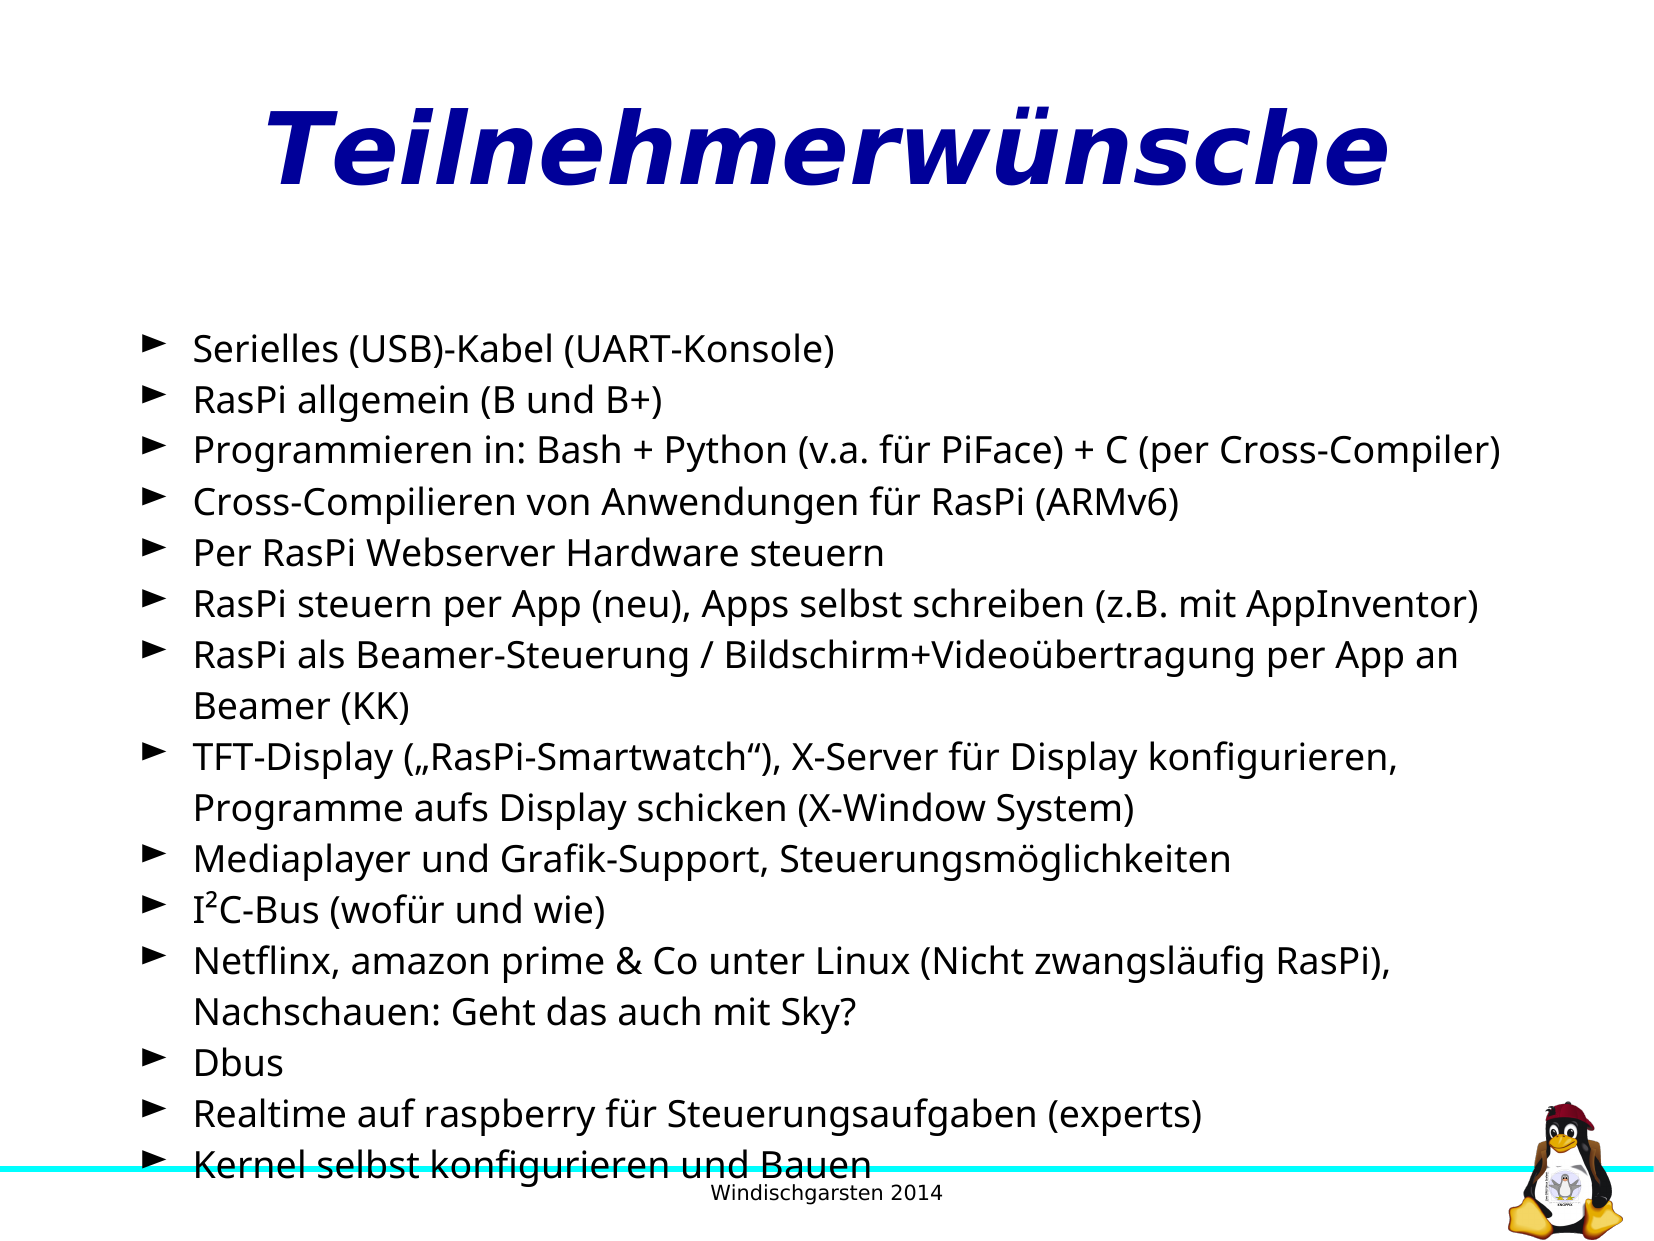

# Teilnehmerwünsche
Serielles (USB)-Kabel (UART-Konsole)
RasPi allgemein (B und B+)
Programmieren in: Bash + Python (v.a. für PiFace) + C (per Cross-Compiler)
Cross-Compilieren von Anwendungen für RasPi (ARMv6)
Per RasPi Webserver Hardware steuern
RasPi steuern per App (neu), Apps selbst schreiben (z.B. mit AppInventor)
RasPi als Beamer-Steuerung / Bildschirm+Videoübertragung per App an Beamer (KK)
TFT-Display („RasPi-Smartwatch“), X-Server für Display konfigurieren, Programme aufs Display schicken (X-Window System)
Mediaplayer und Grafik-Support, Steuerungsmöglichkeiten
I²C-Bus (wofür und wie)
Netflinx, amazon prime & Co unter Linux (Nicht zwangsläufig RasPi), Nachschauen: Geht das auch mit Sky?
Dbus
Realtime auf raspberry für Steuerungsaufgaben (experts)
Kernel selbst konfigurieren und Bauen